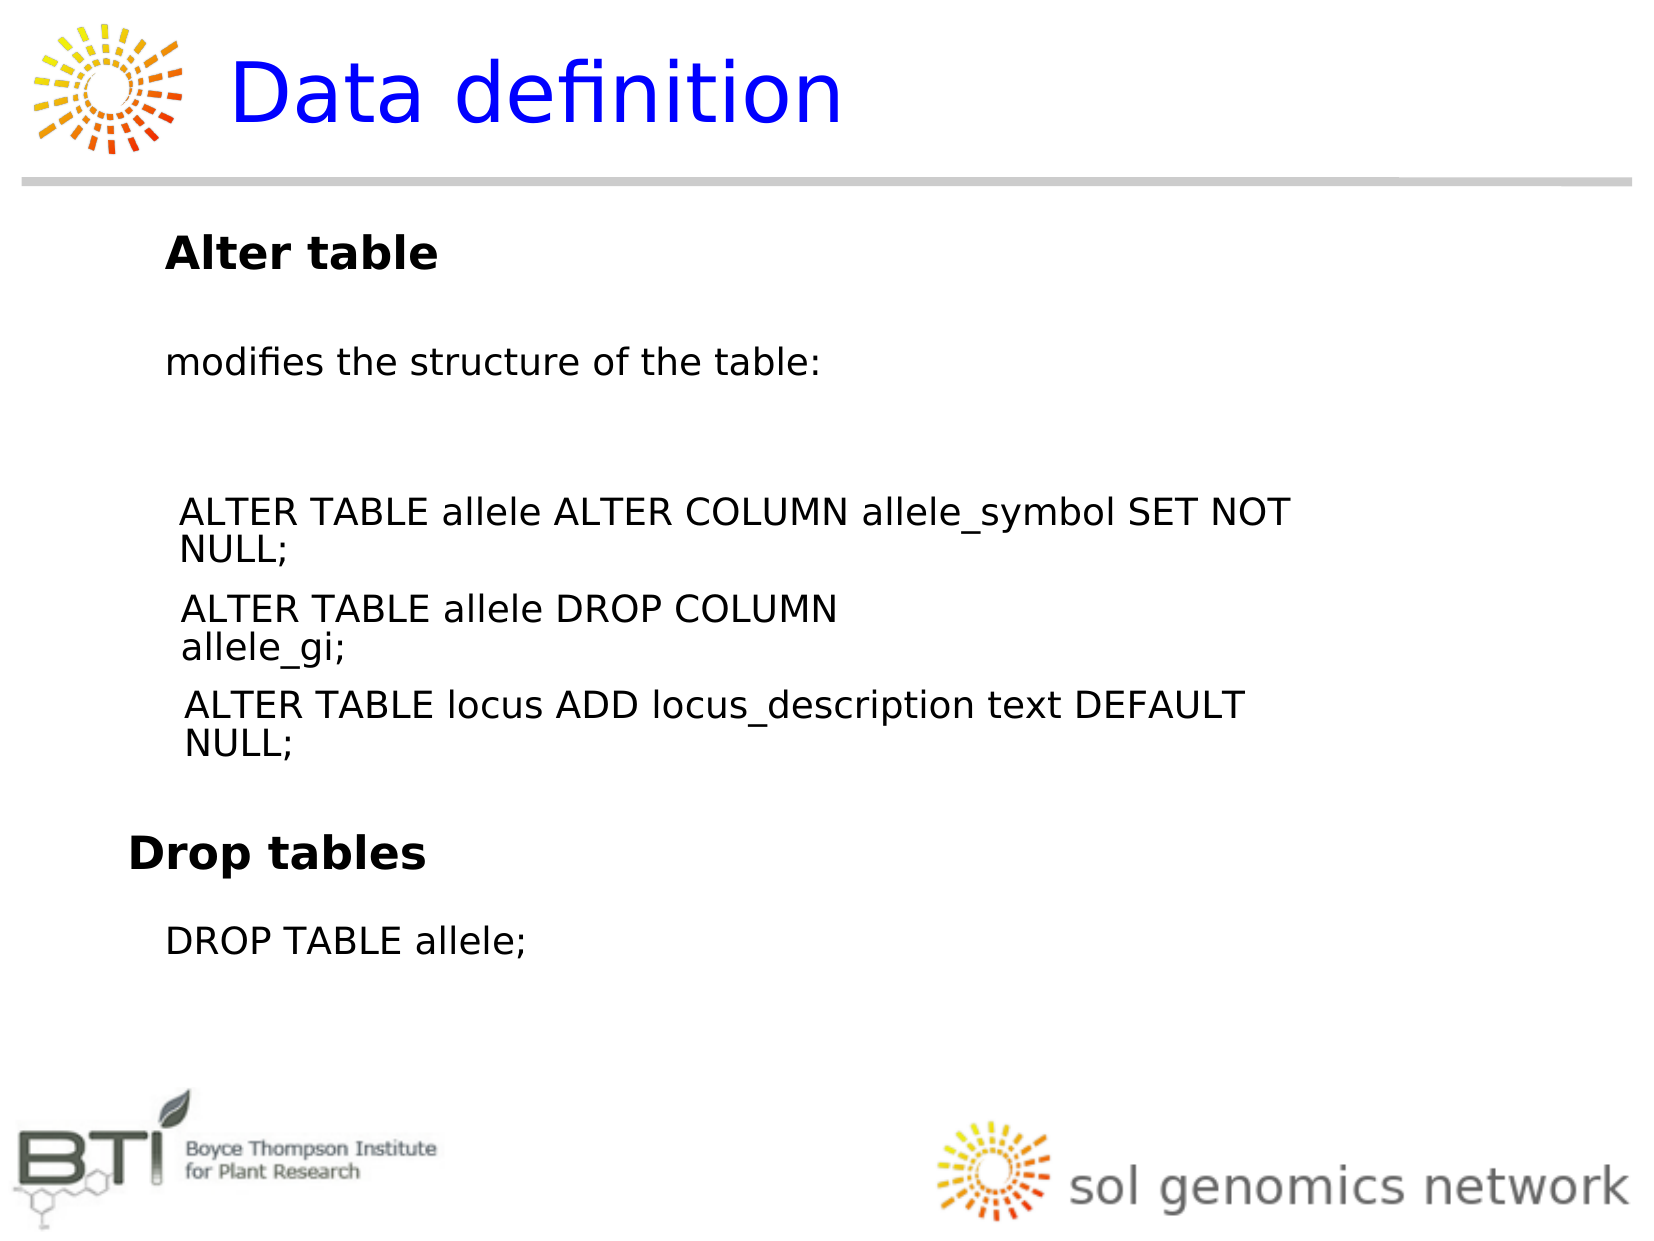

Data definition
Alter table
modifies the structure of the table:
ALTER TABLE allele ALTER COLUMN allele_symbol SET NOT NULL;
ALTER TABLE allele DROP COLUMN allele_gi;
ALTER TABLE locus ADD locus_description text DEFAULT NULL;
Drop tables
DROP TABLE allele;